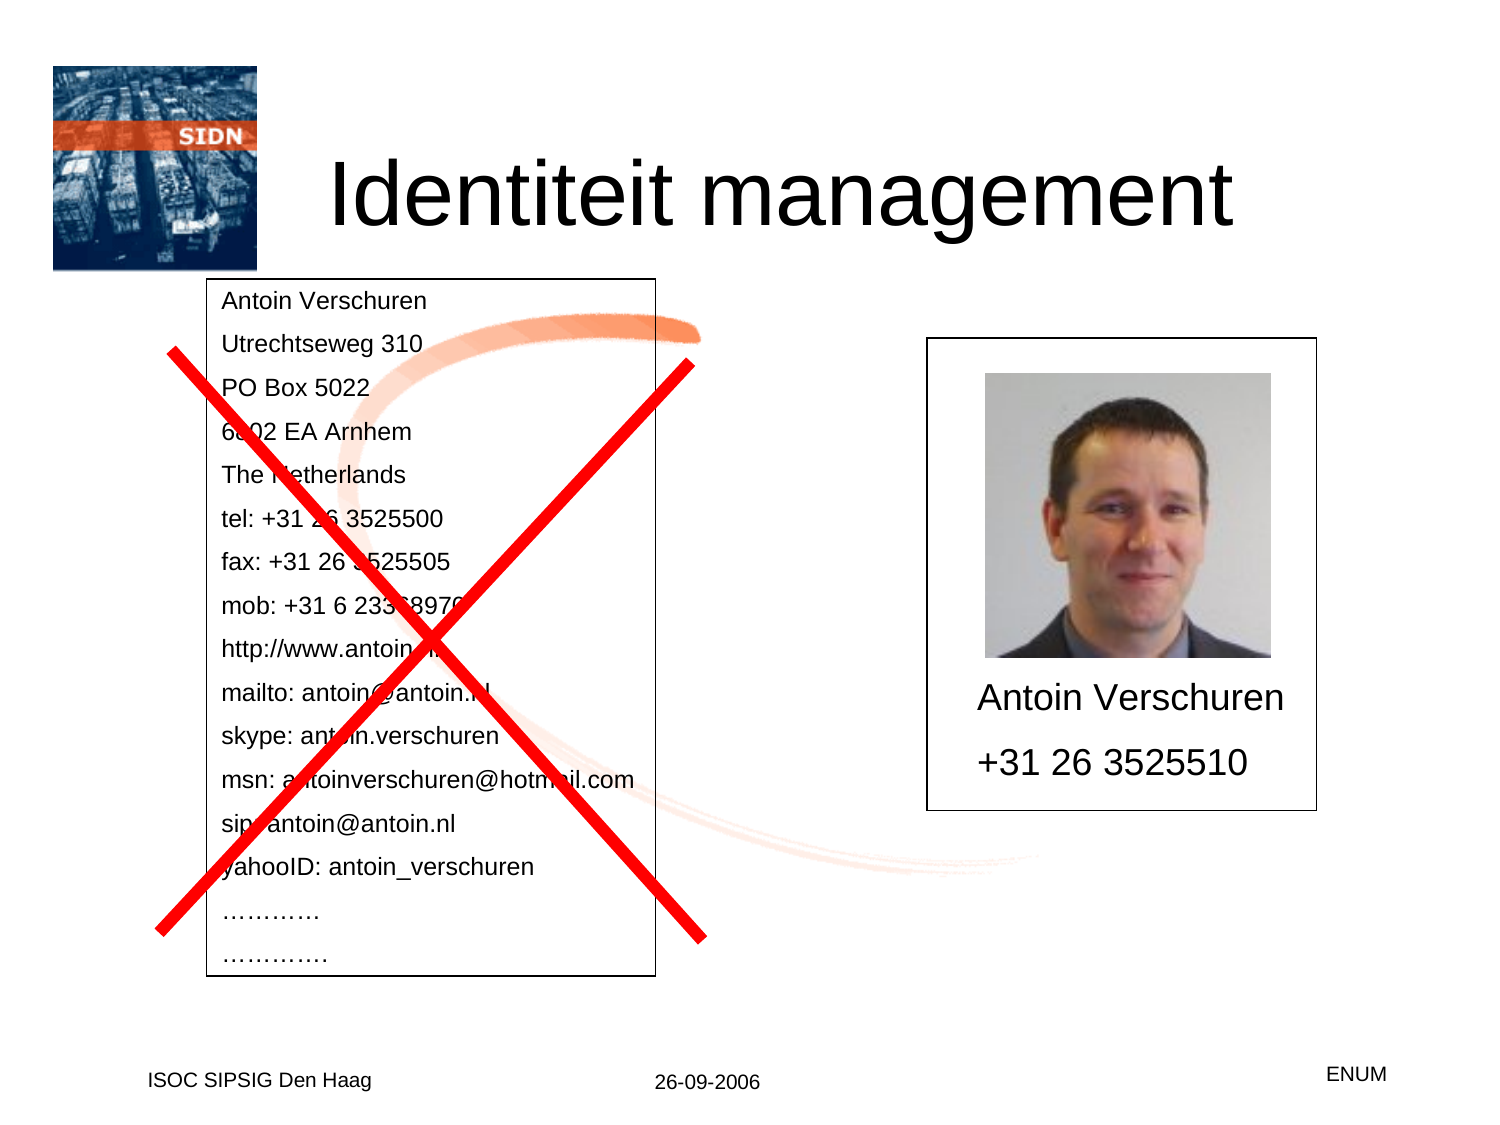

# Identiteit management
Antoin Verschuren
Utrechtseweg 310
PO Box 5022
6802 EA Arnhem
The Netherlands
tel: +31 26 3525500
fax: +31 26 3525505
mob: +31 6 23368970
http://www.antoin.nl
mailto: antoin@antoin.nl
skype: antoin.verschuren
msn: antoinverschuren@hotmail.com
sip: antoin@antoin.nl
yahooID: antoin_verschuren
…………
………….
Antoin Verschuren
+31 26 3525510